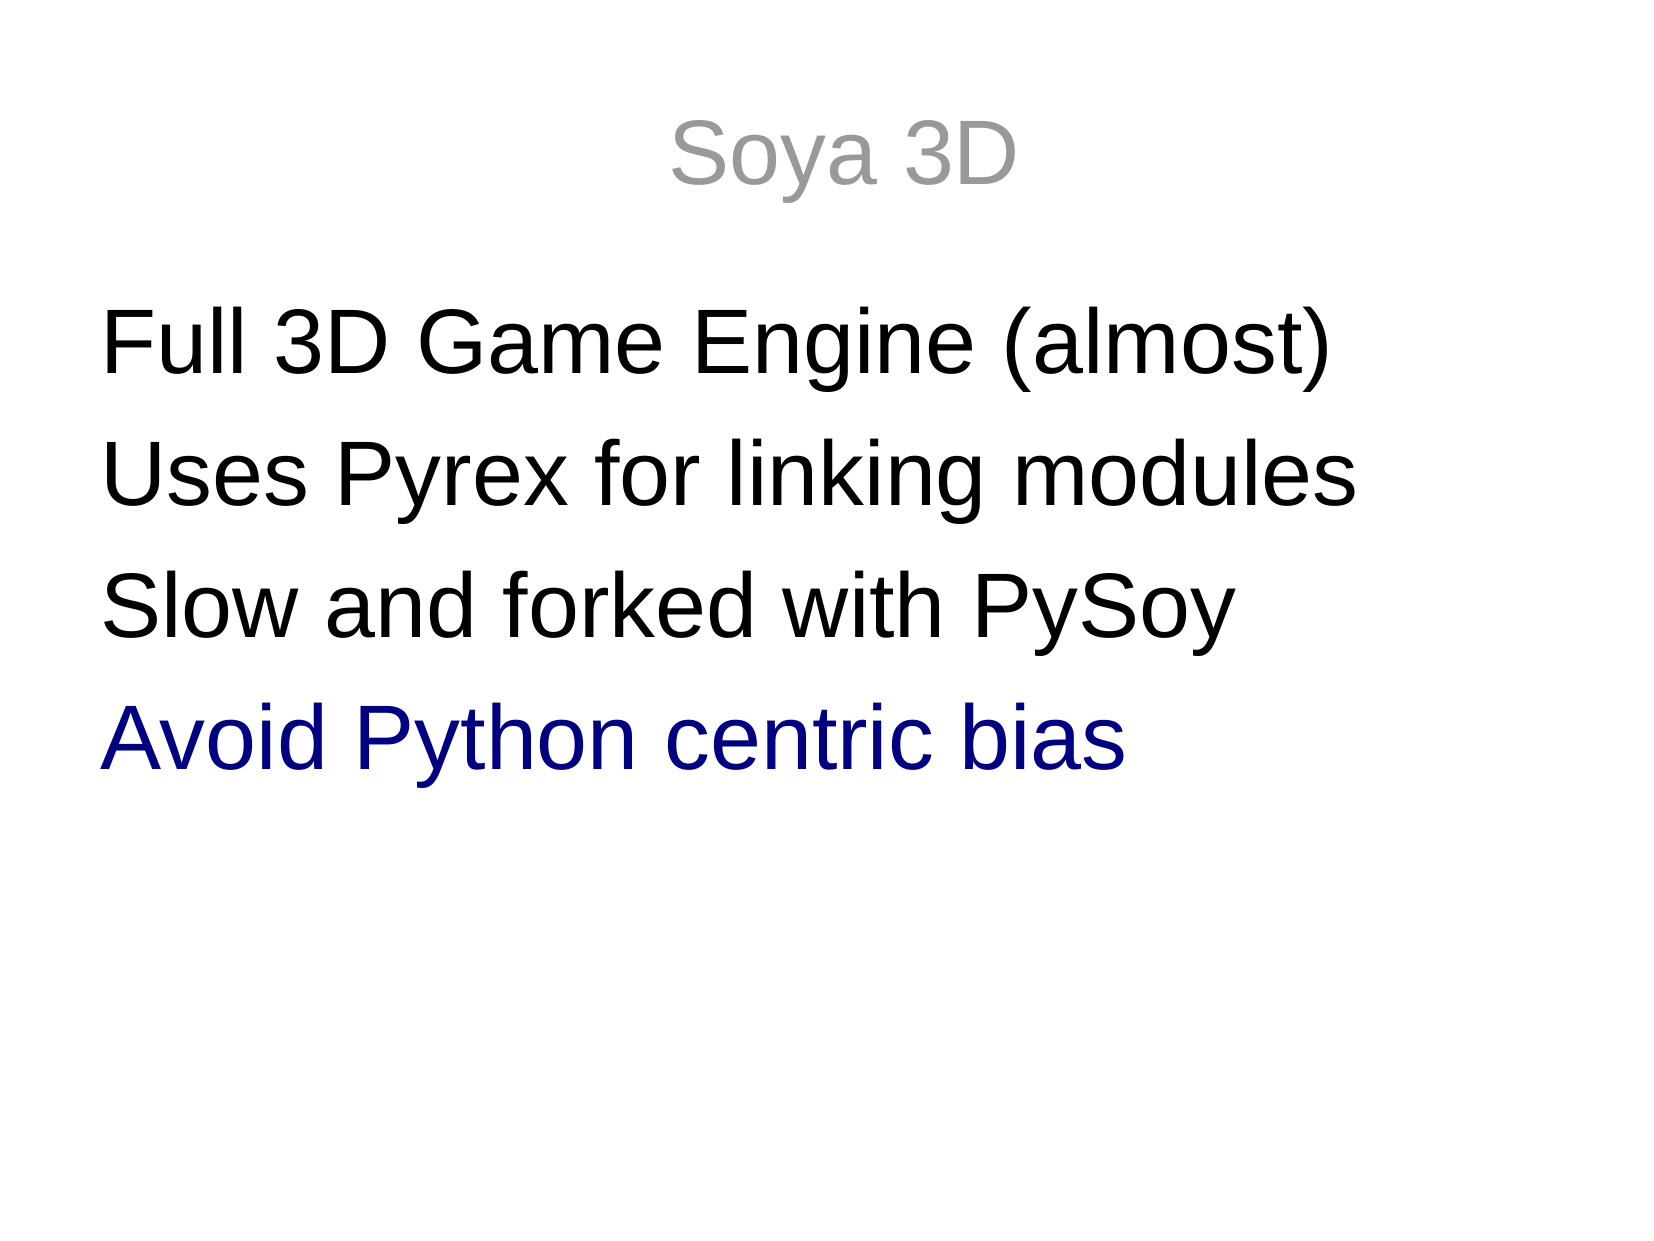

# Soya 3D
Full 3D Game Engine (almost)
Uses Pyrex for linking modules
Slow and forked with PySoy
Avoid Python centric bias